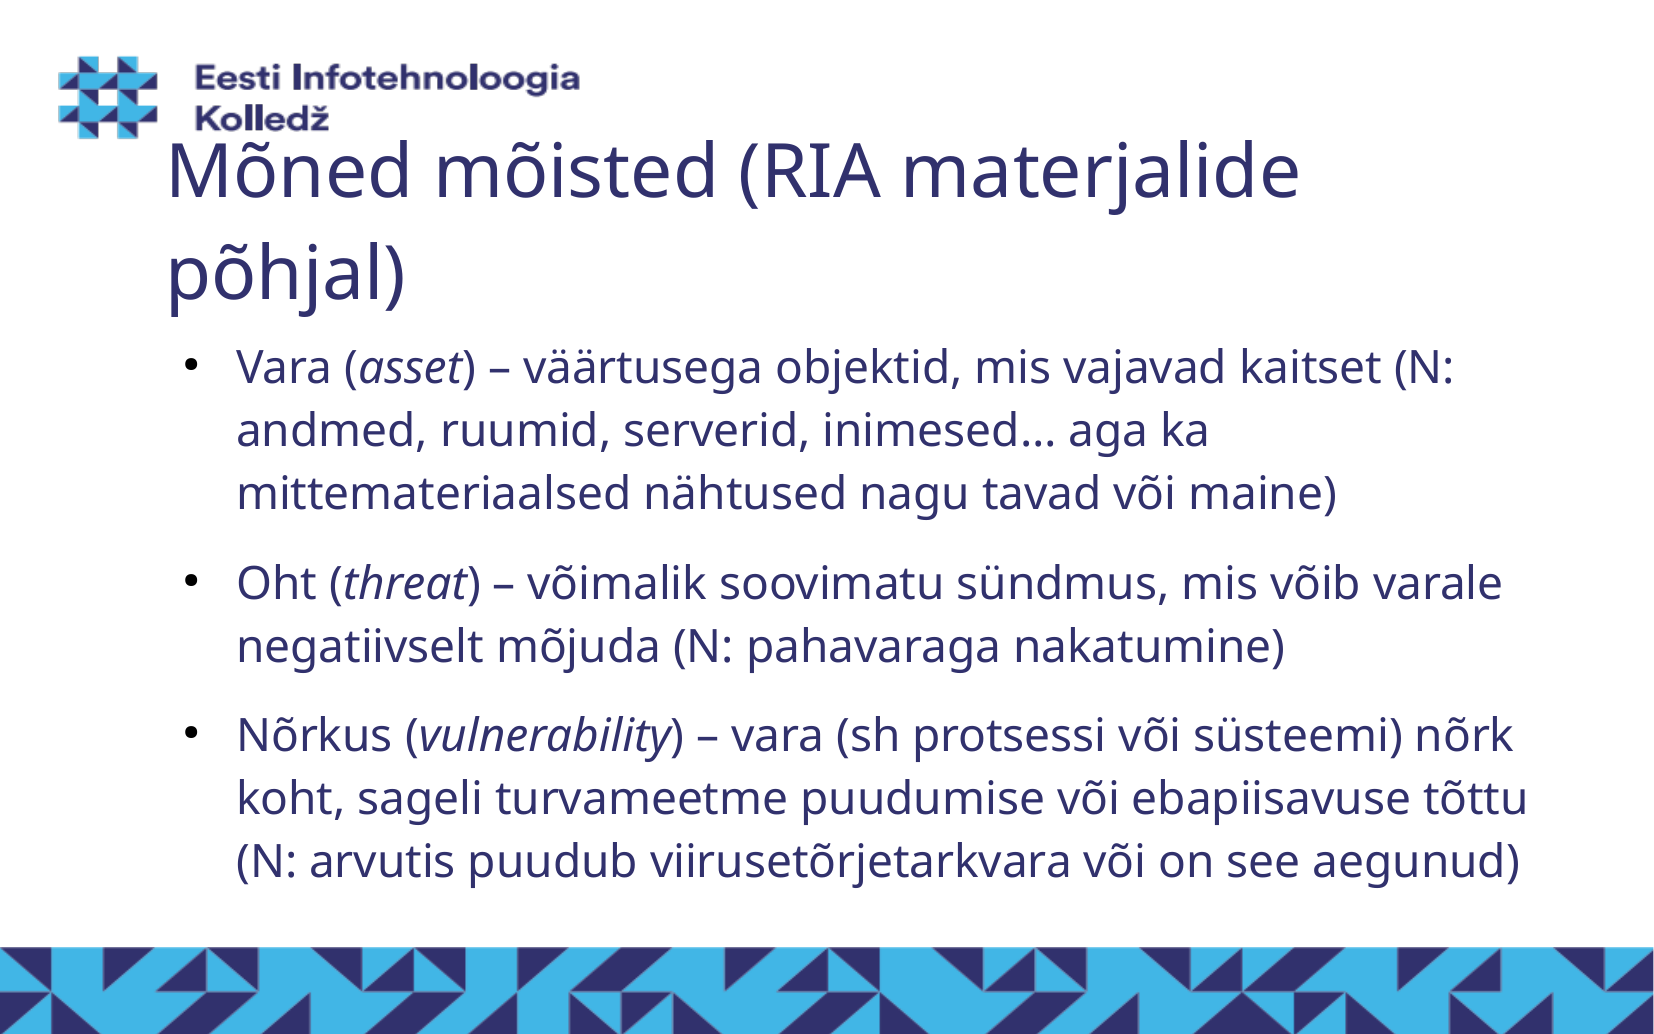

# Mõned mõisted (RIA materjalide põhjal)
Vara (asset) – väärtusega objektid, mis vajavad kaitset (N: andmed, ruumid, serverid, inimesed… aga ka mittemateriaalsed nähtused nagu tavad või maine)
Oht (threat) – võimalik soovimatu sündmus, mis võib varale negatiivselt mõjuda (N: pahavaraga nakatumine)
Nõrkus (vulnerability) – vara (sh protsessi või süsteemi) nõrk koht, sageli turvameetme puudumise või ebapiisavuse tõttu (N: arvutis puudub viirusetõrjetarkvara või on see aegunud)